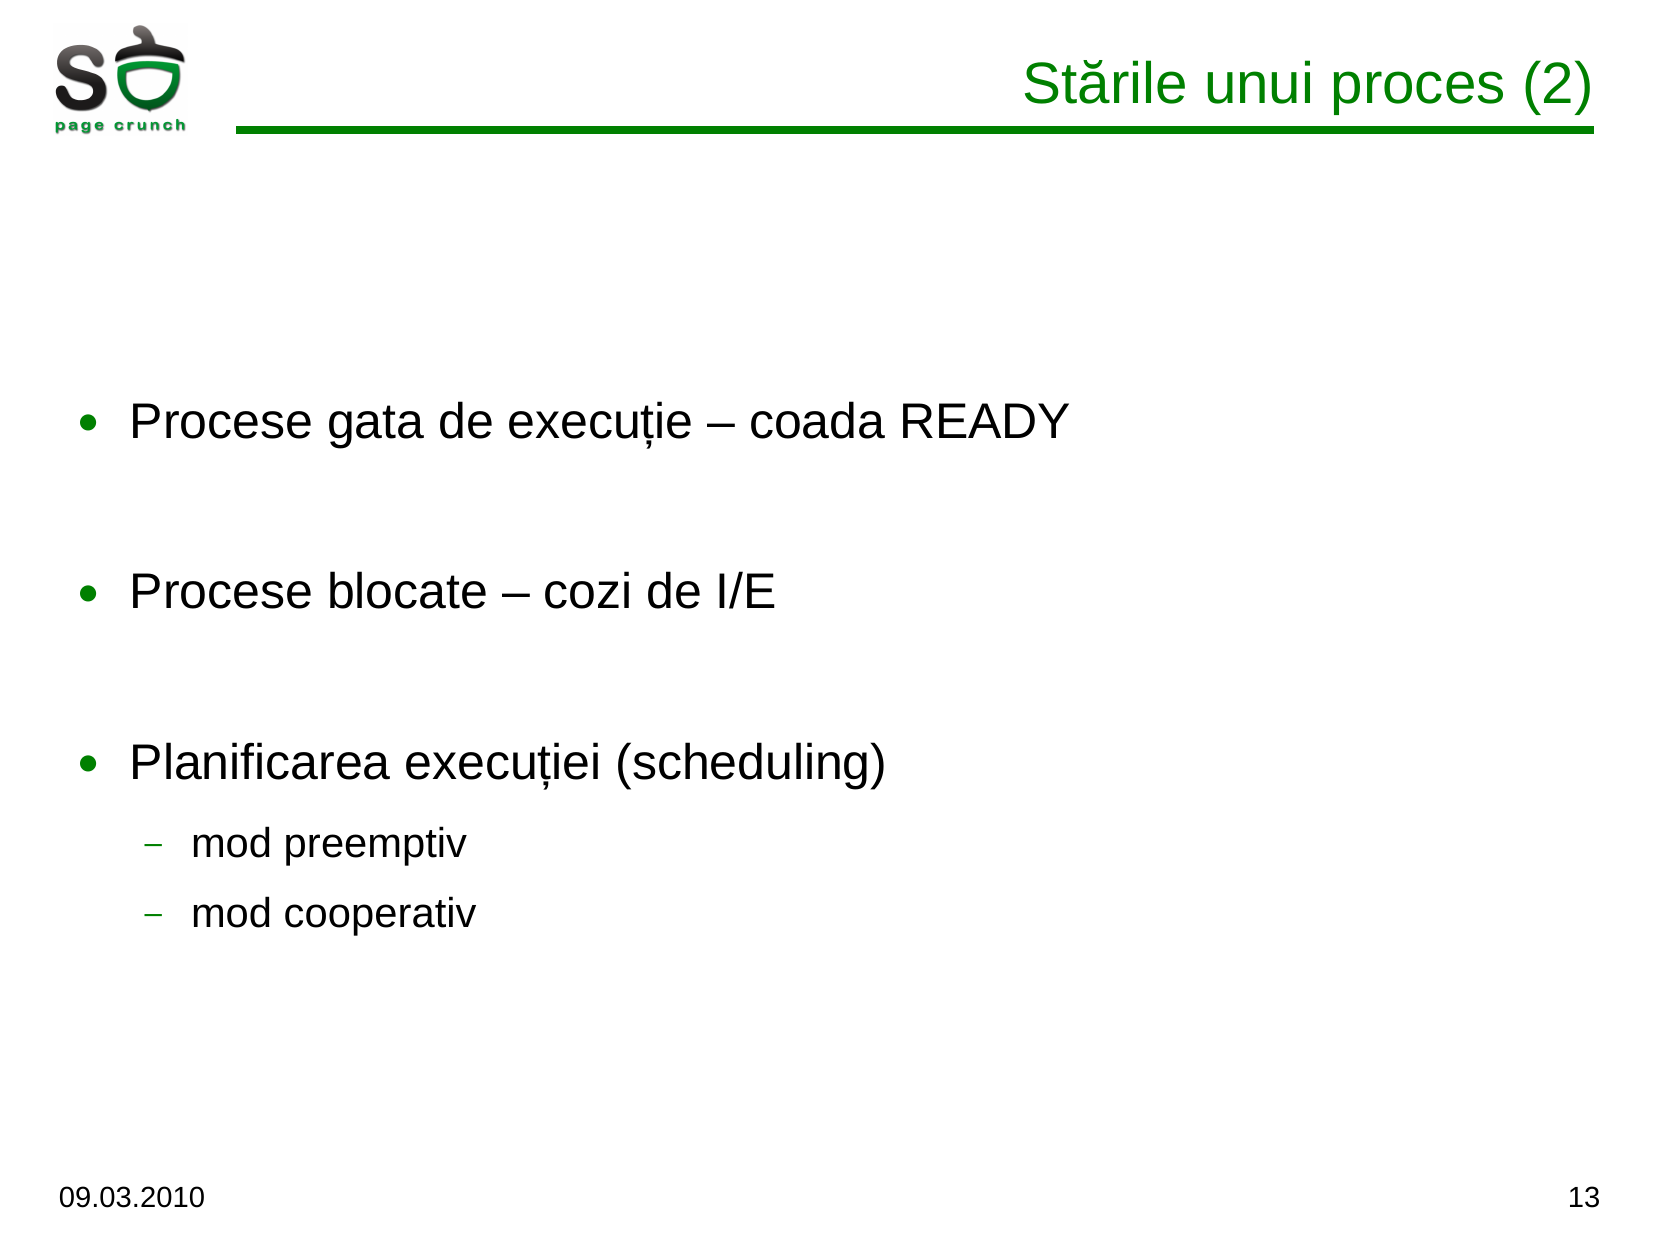

# Stările unui proces (2)
Procese gata de execuție – coada READY
Procese blocate – cozi de I/E
Planificarea execuției (scheduling)
mod preemptiv
mod cooperativ
09.03.2010
13